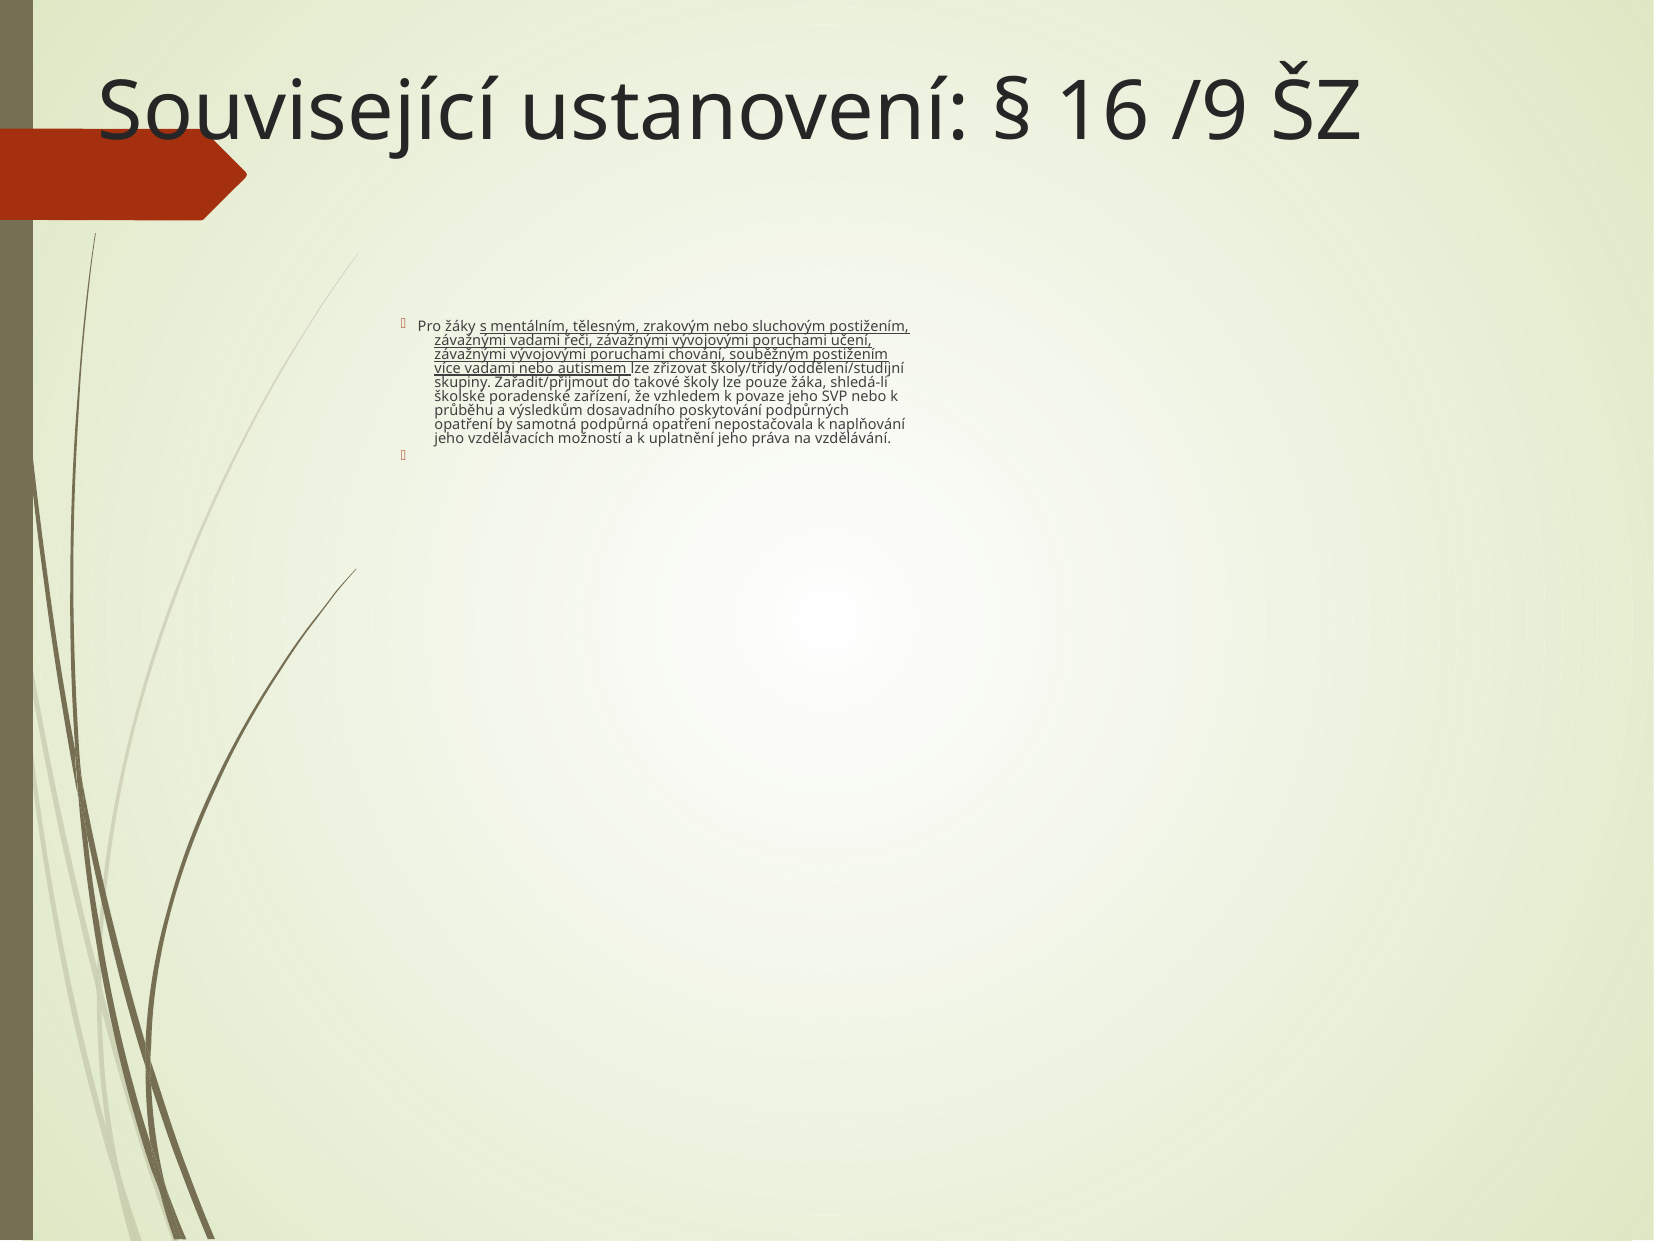

Související ustanovení: § 16 /9 ŠZ
# Pro žáky s mentálním, tělesným, zrakovým nebo sluchovým postižením, závažnými vadami řeči, závažnými vývojovými poruchami učení, závažnými vývojovými poruchami chování, souběžným postižením více vadami nebo autismem lze zřizovat školy/třídy/oddělení/studijní skupiny. Zařadit/přijmout do takové školy lze pouze žáka, shledá-li školské poradenské zařízení, že vzhledem k povaze jeho SVP nebo k průběhu a výsledkům dosavadního poskytování podpůrných opatření by samotná podpůrná opatření nepostačovala k naplňování jeho vzdělávacích možností a k uplatnění jeho práva na vzdělávání.